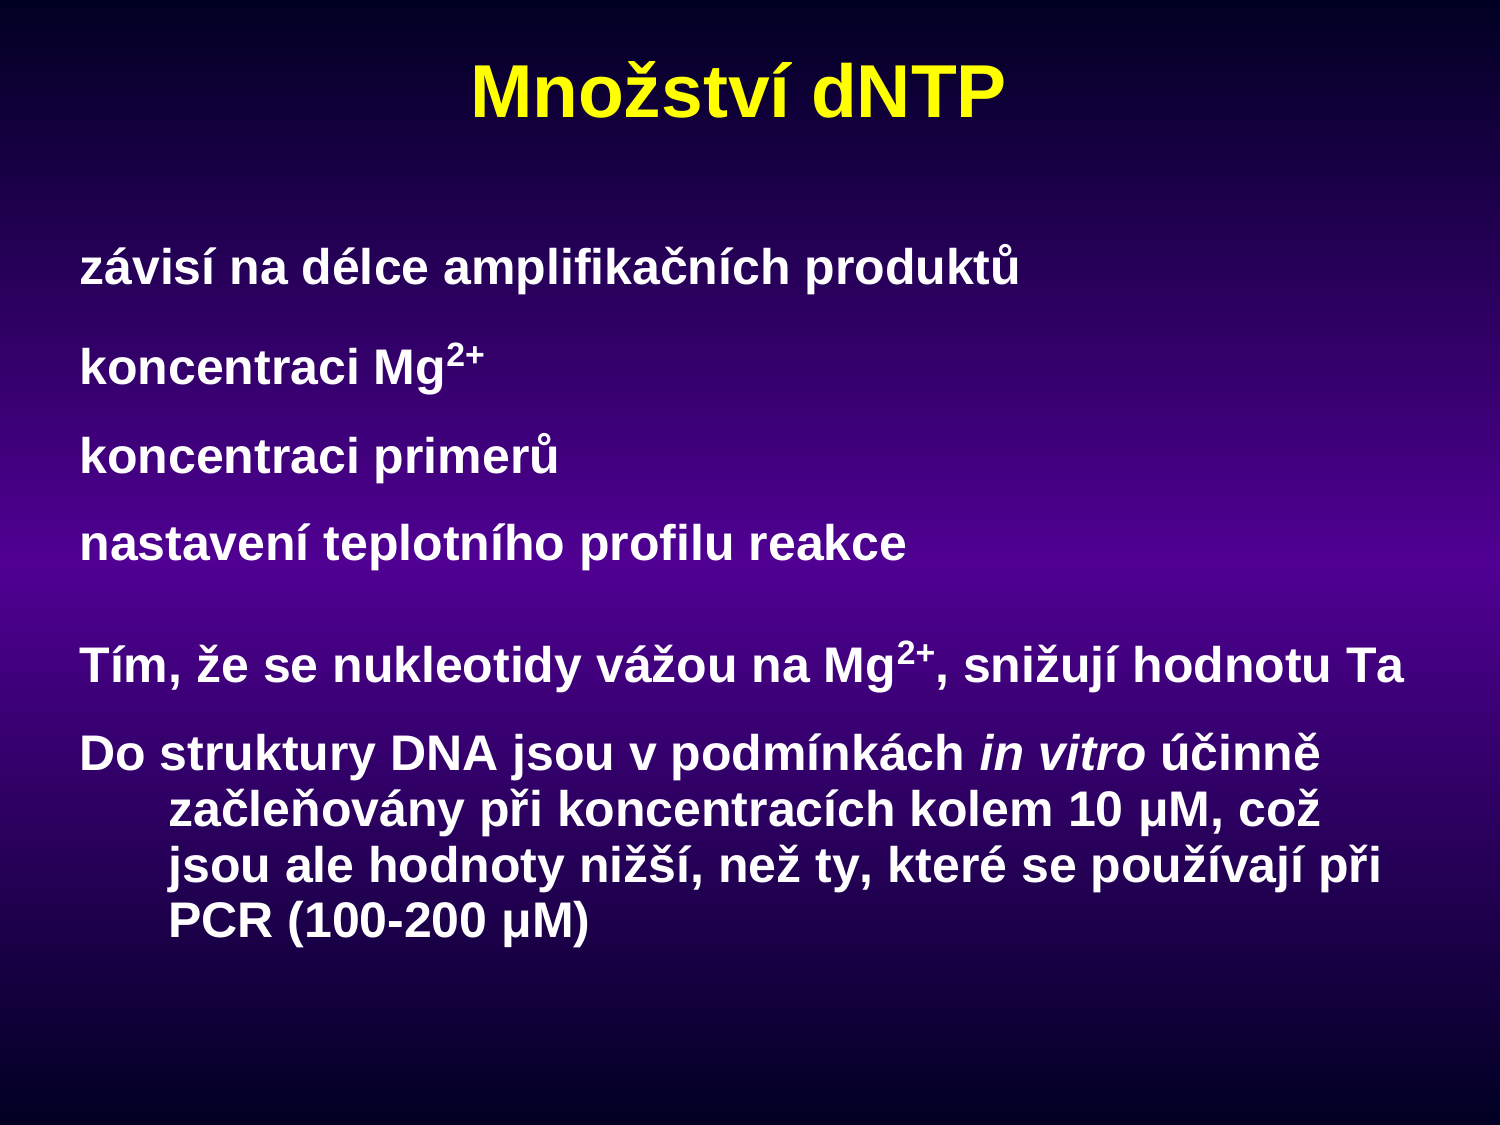

# Množství dNTP
závisí na délce amplifikačních produktů
koncentraci Mg2+
koncentraci primerů
nastavení teplotního profilu reakce
Tím, že se nukleotidy vážou na Mg2+, snižují hodnotu Ta
Do struktury DNA jsou v podmínkách in vitro účinně začleňovány při koncentracích kolem 10 μM, což jsou ale hodnoty nižší, než ty, které se používají při PCR (100-200 μM)